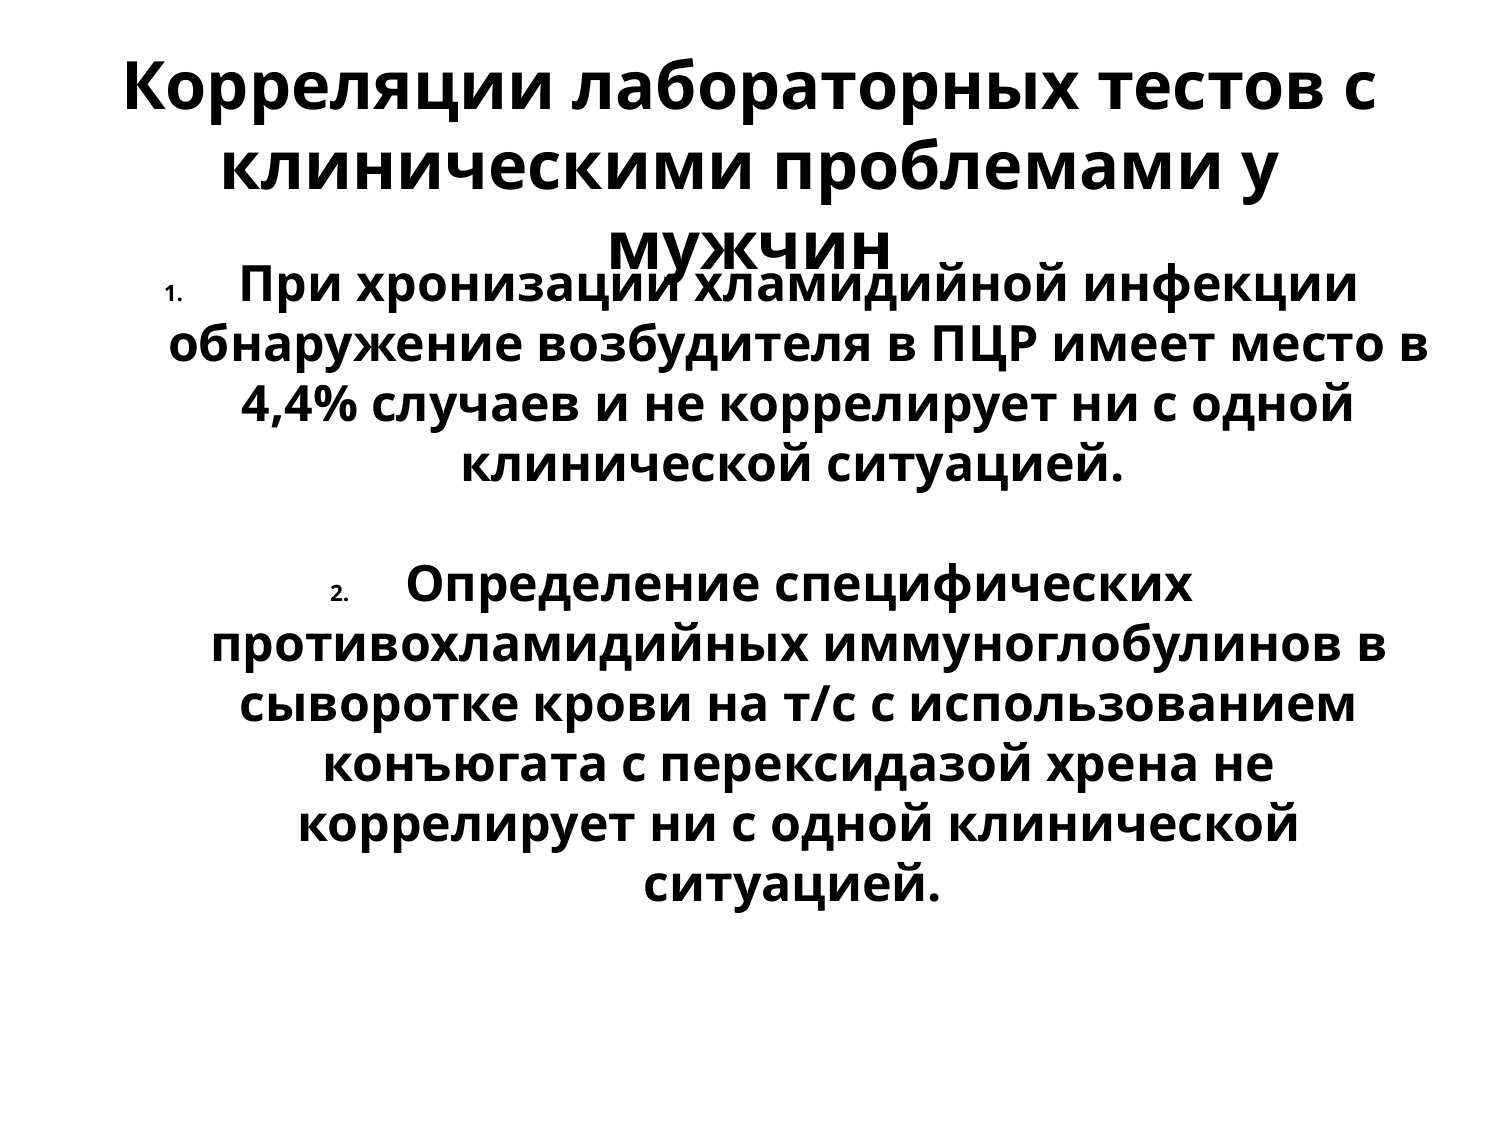

# Корреляции лабораторных тестов с клиническими проблемами у мужчин
При хронизации хламидийной инфекции обнаружение возбудителя в ПЦР имеет место в 4,4% случаев и не коррелирует ни с одной клинической ситуацией.
Определение специфических противохламидийных иммуноглобулинов в сыворотке крови на т/с с использованием конъюгата с перексидазой хрена не коррелирует ни с одной клинической ситуацией.